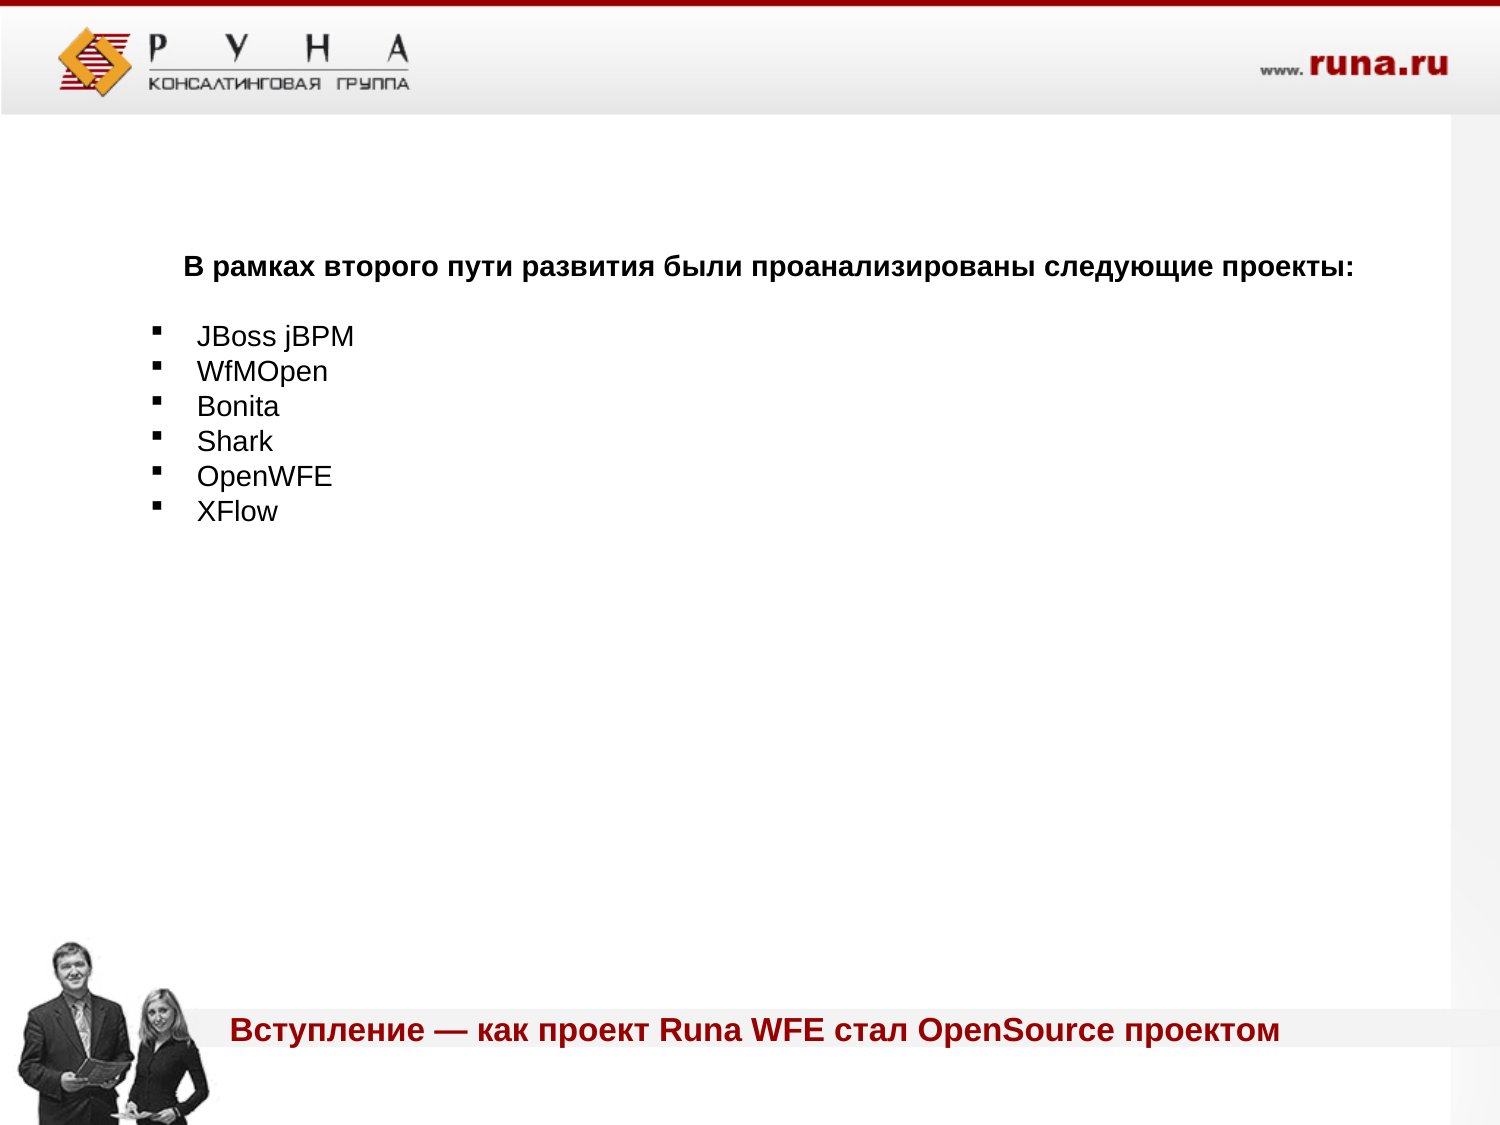

В рамках второго пути развития были проанализированы следующие проекты:
 JBoss jBPM
 WfMOpen
 Bonita
 Shark
 OpenWFE
 XFlow
Вступление — как проект Runa WFE стал OpenSource проектом